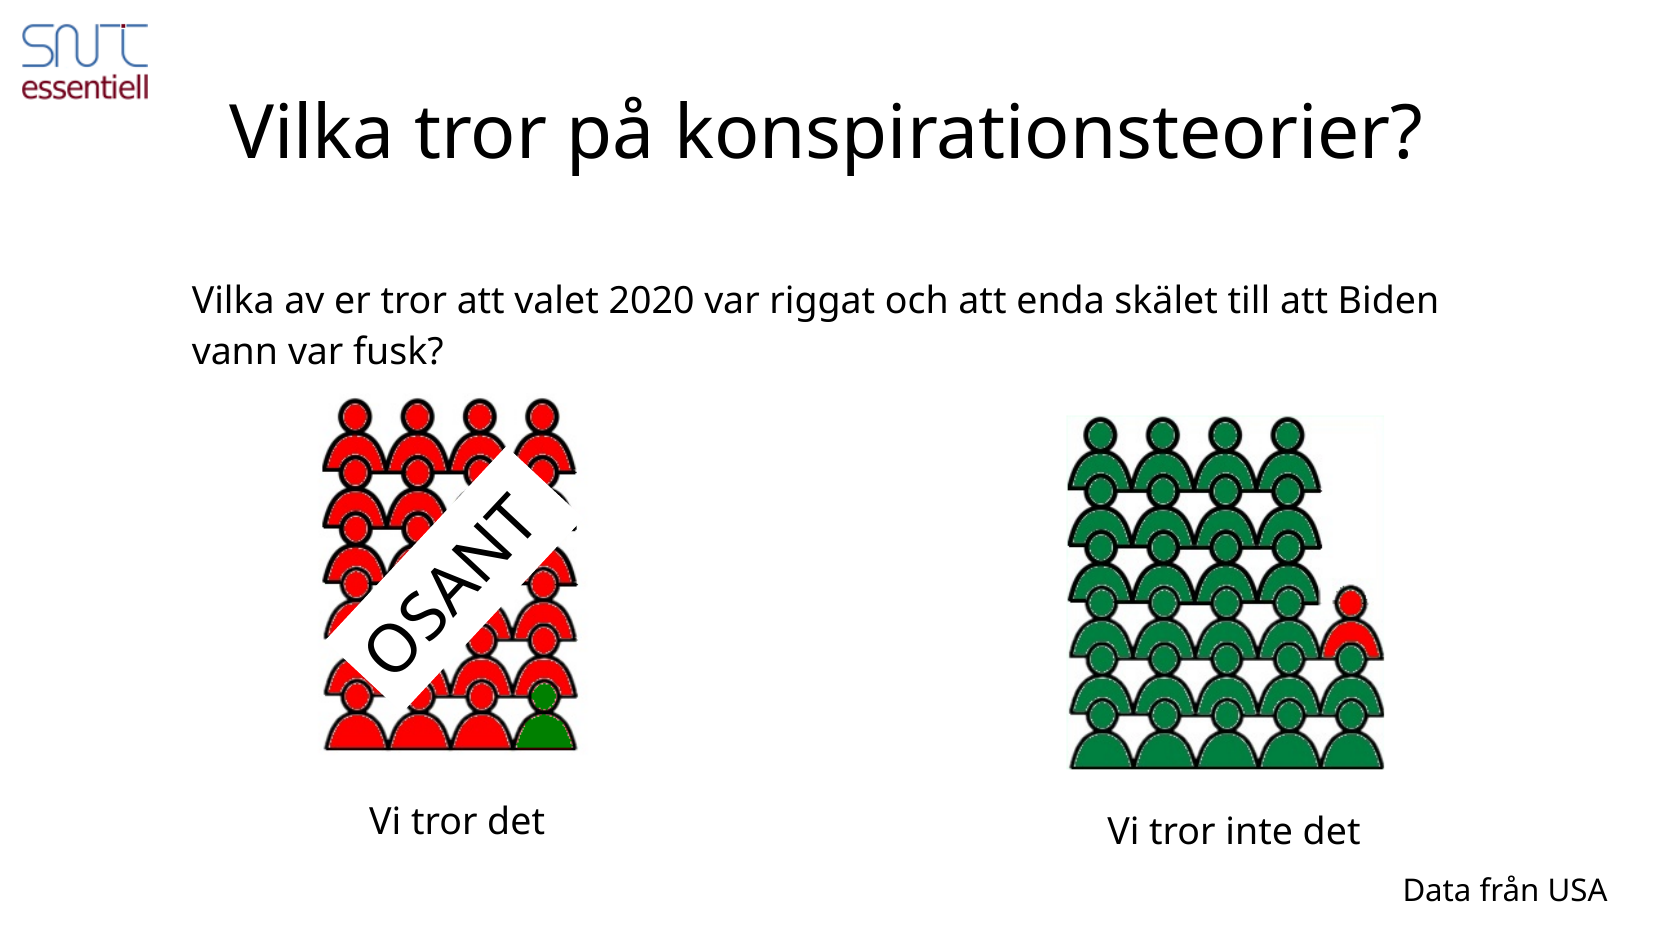

# Vilka tror på konspirationsteorier?
Vilka av er tror att valet 2020 var riggat och att enda skälet till att Biden vann var fusk?
OSANT
Vi tror det
Vi tror inte det
Data från USA